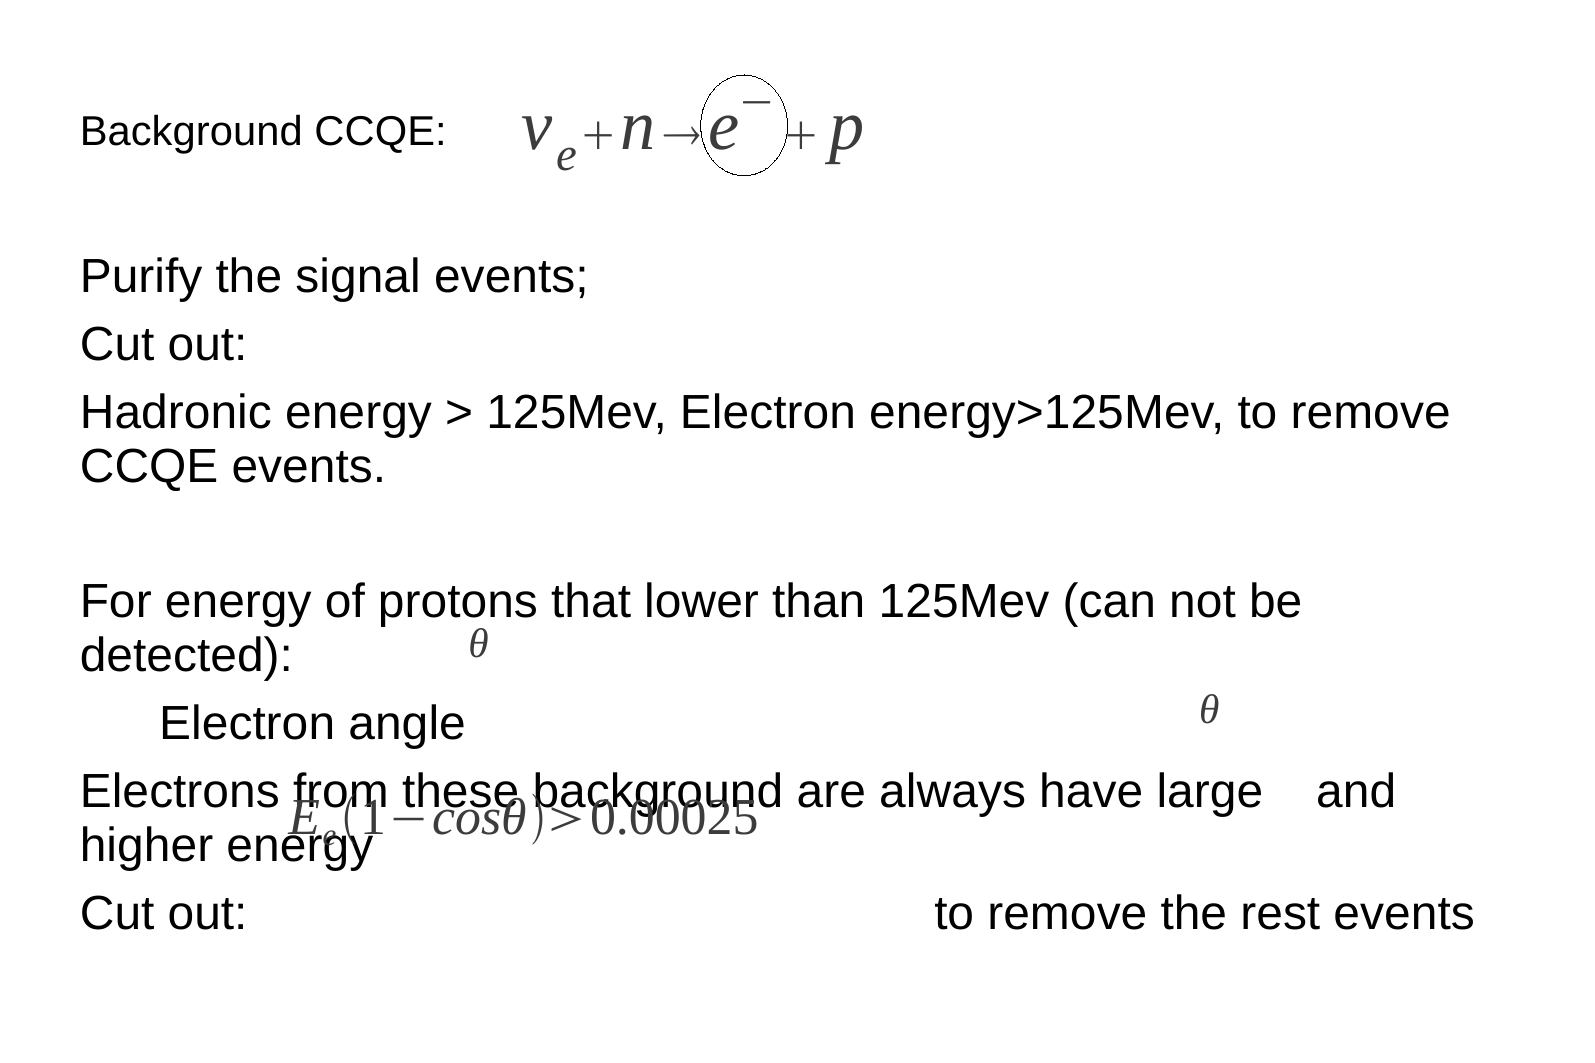

# Background CCQE:
Purify the signal events;
Cut out:
Hadronic energy > 125Mev, Electron energy>125Mev, to remove CCQE events.
For energy of protons that lower than 125Mev (can not be detected):
 Electron angle
Electrons from these background are always have large and higher energy
Cut out: to remove the rest events